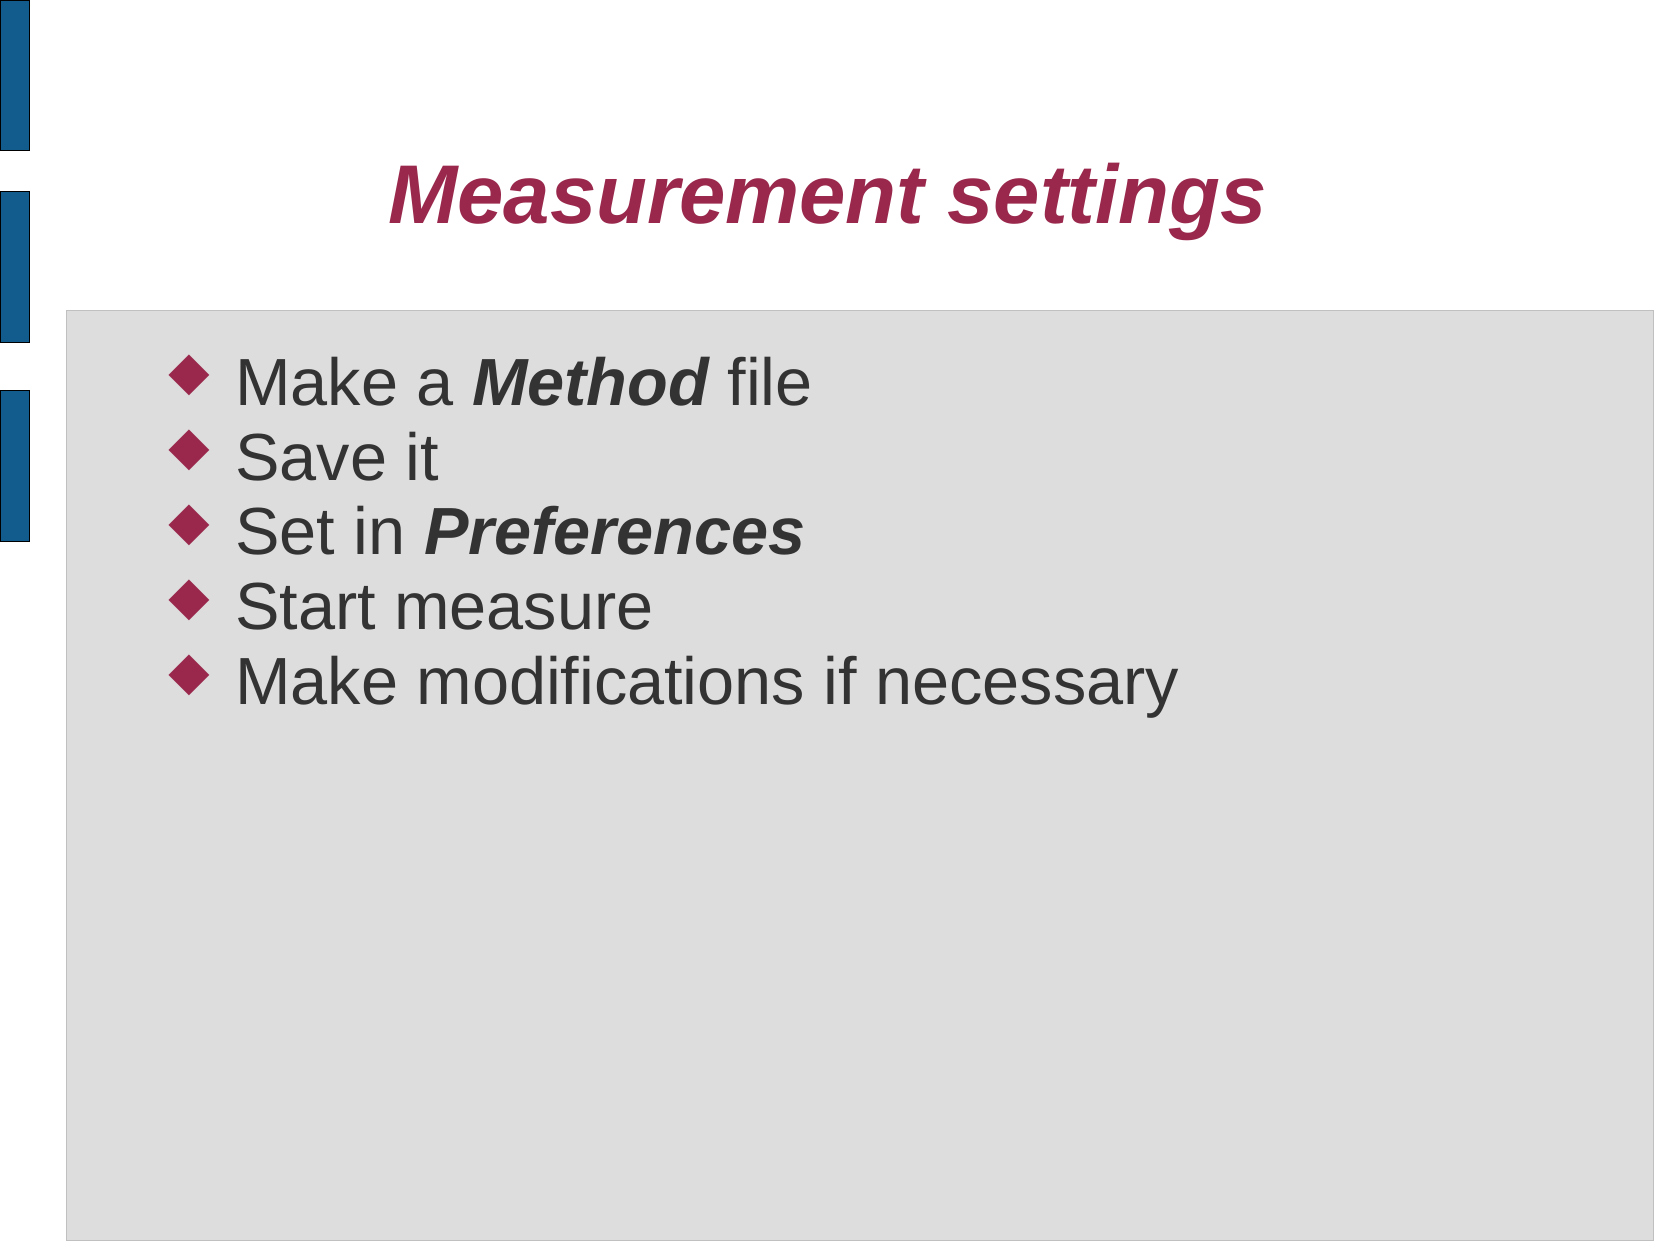

# Measurement settings
Make a Method file
Save it
Set in Preferences
Start measure
Make modifications if necessary